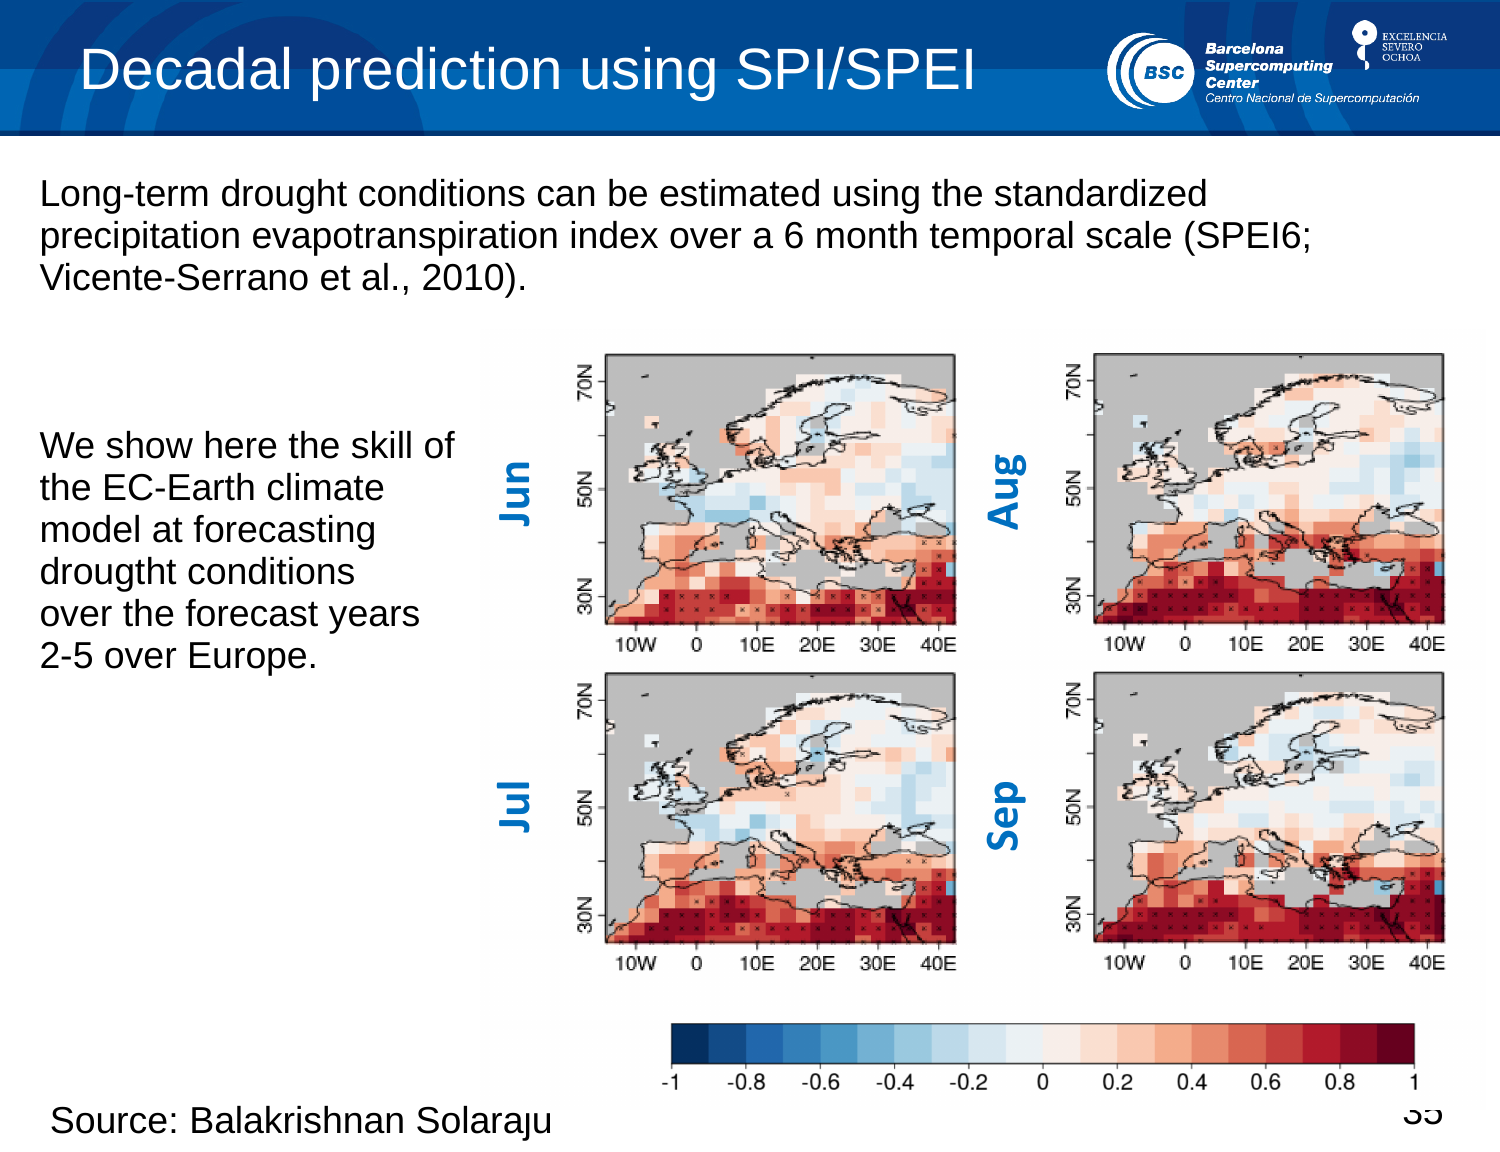

# Decadal prediction using SPI/SPEI
Long-term drought conditions can be estimated using the standardized
precipitation evapotranspiration index over a 6 month temporal scale (SPEI6; Vicente-Serrano et al., 2010).
We show here the skill of
the EC-Earth climate
model at forecasting
drougtht conditions
over the forecast years
2-5 over Europe.
Source: Balakrishnan Solaraju